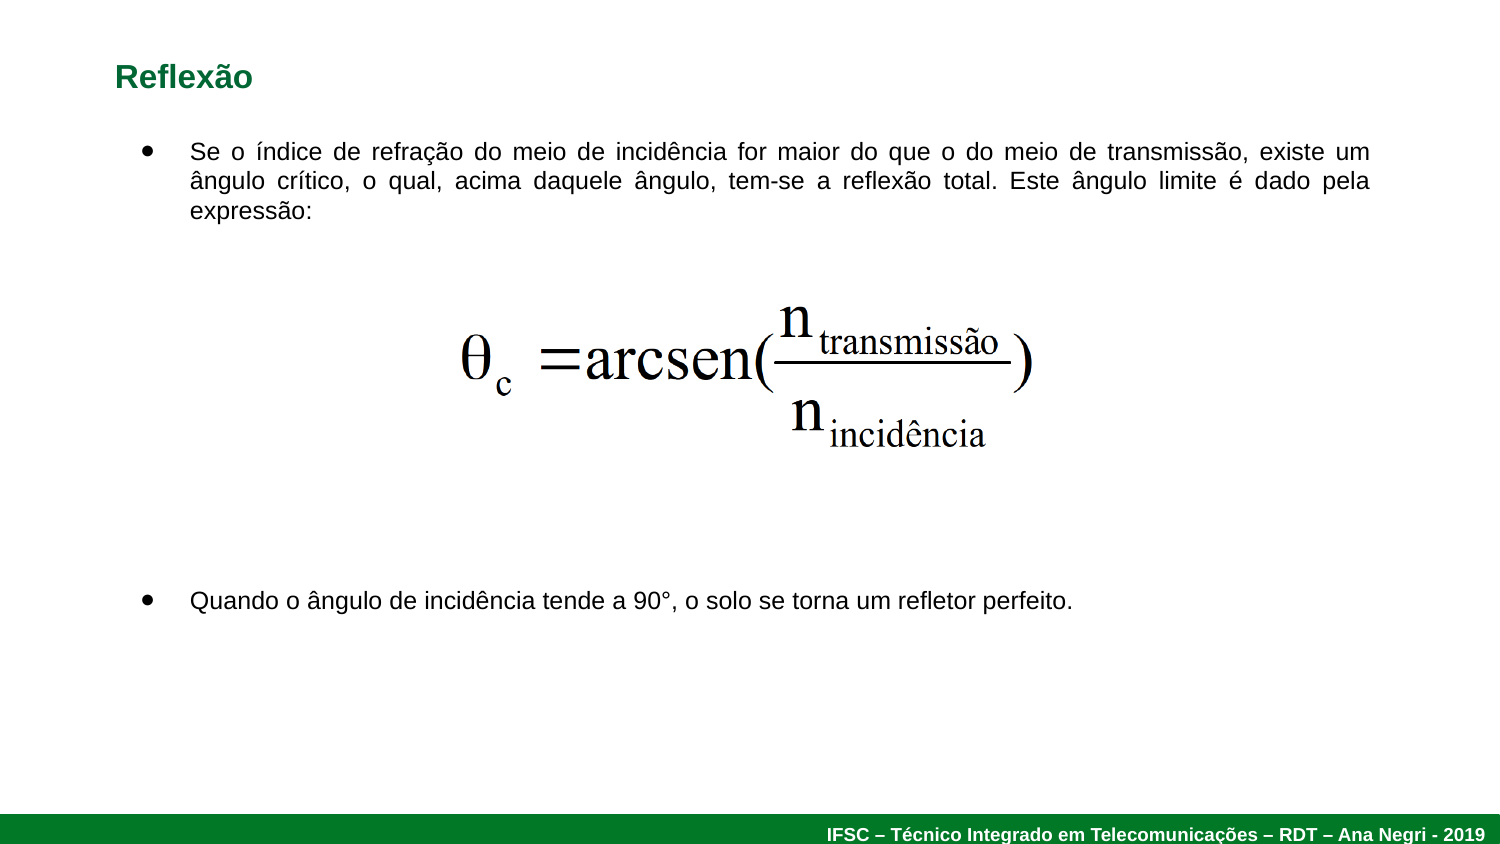

Reflexão
Se o índice de refração do meio de incidência for maior do que o do meio de transmissão, existe um ângulo crítico, o qual, acima daquele ângulo, tem-se a reflexão total. Este ângulo limite é dado pela expressão:
Quando o ângulo de incidência tende a 90°, o solo se torna um refletor perfeito.
Subtração
IFSC – Técnico Integrado em Telecomunicações – RDT – Ana Negri - 2019